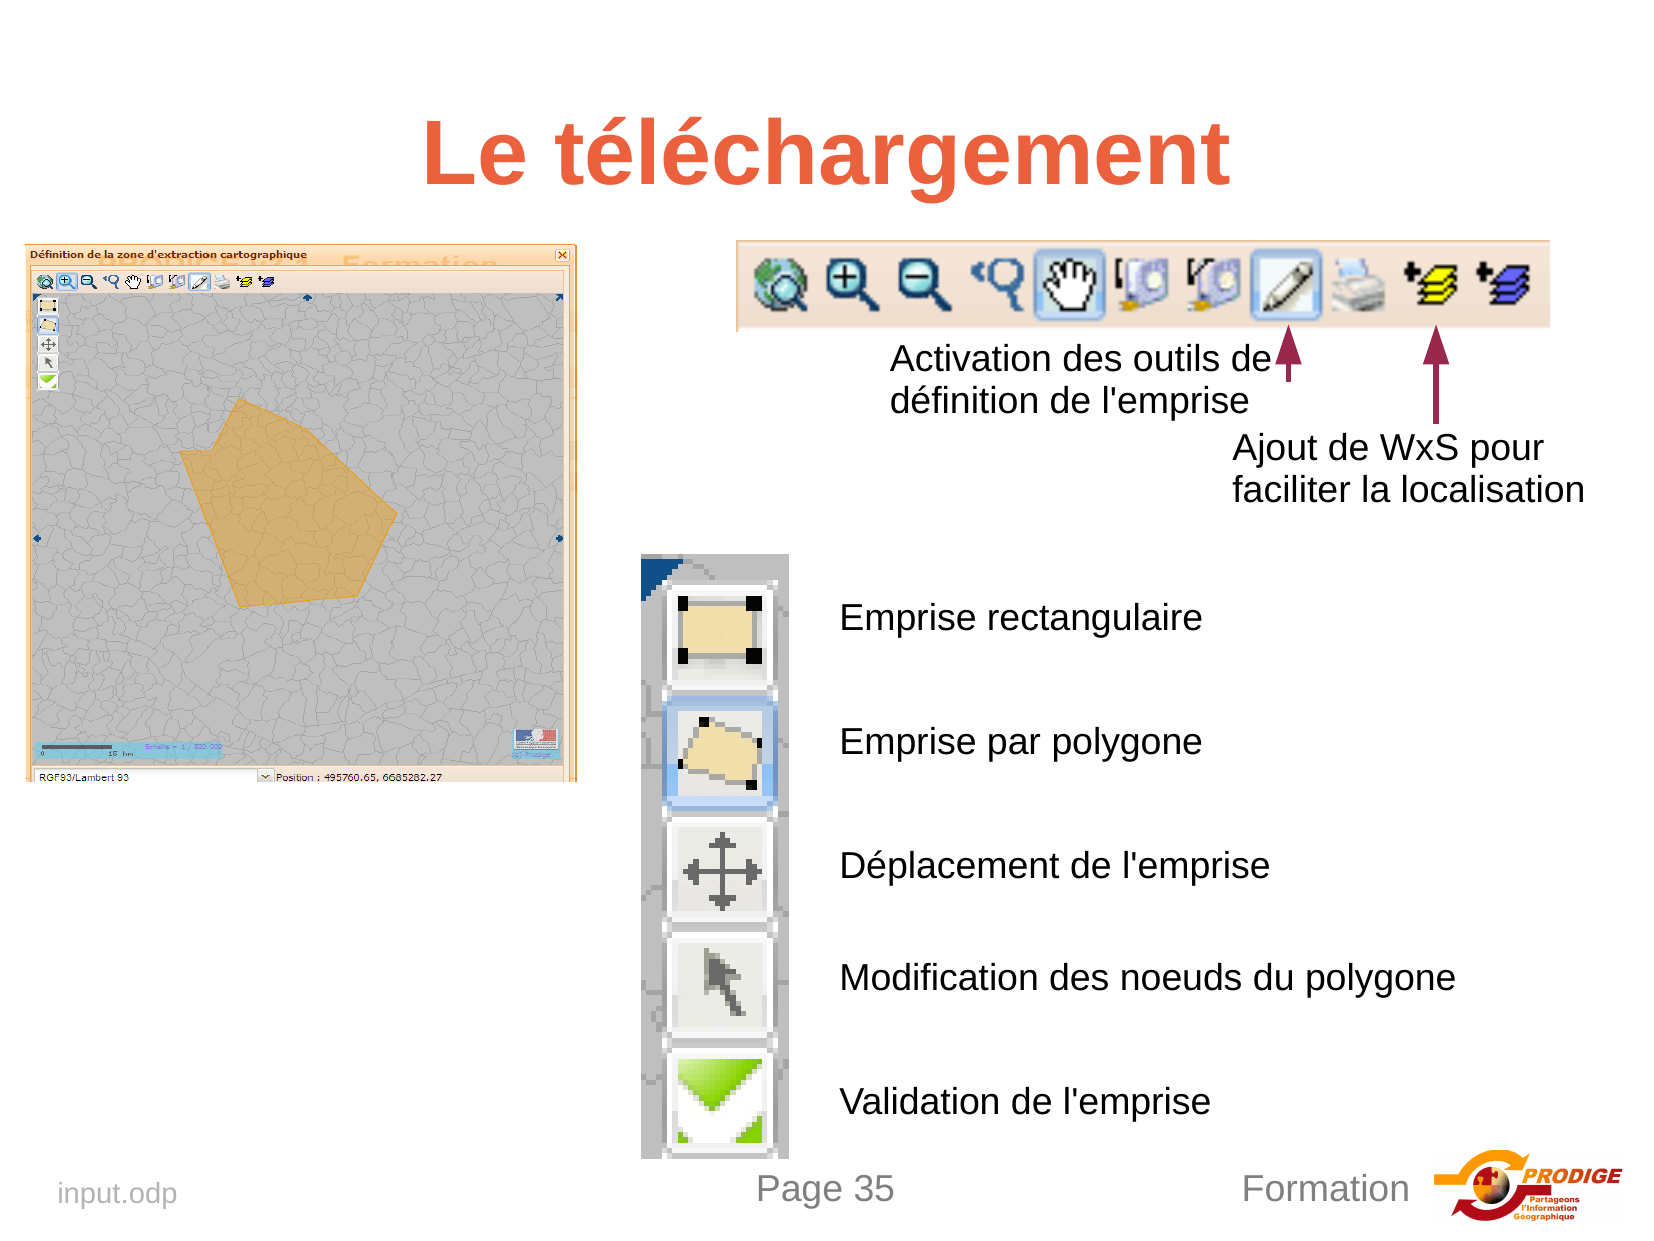

# Le téléchargement
Activation des outils de
définition de l'emprise
Ajout de WxS pour
faciliter la localisation
Emprise rectangulaire
Emprise par polygone
Déplacement de l'emprise
Modification des noeuds du polygone
Validation de l'emprise